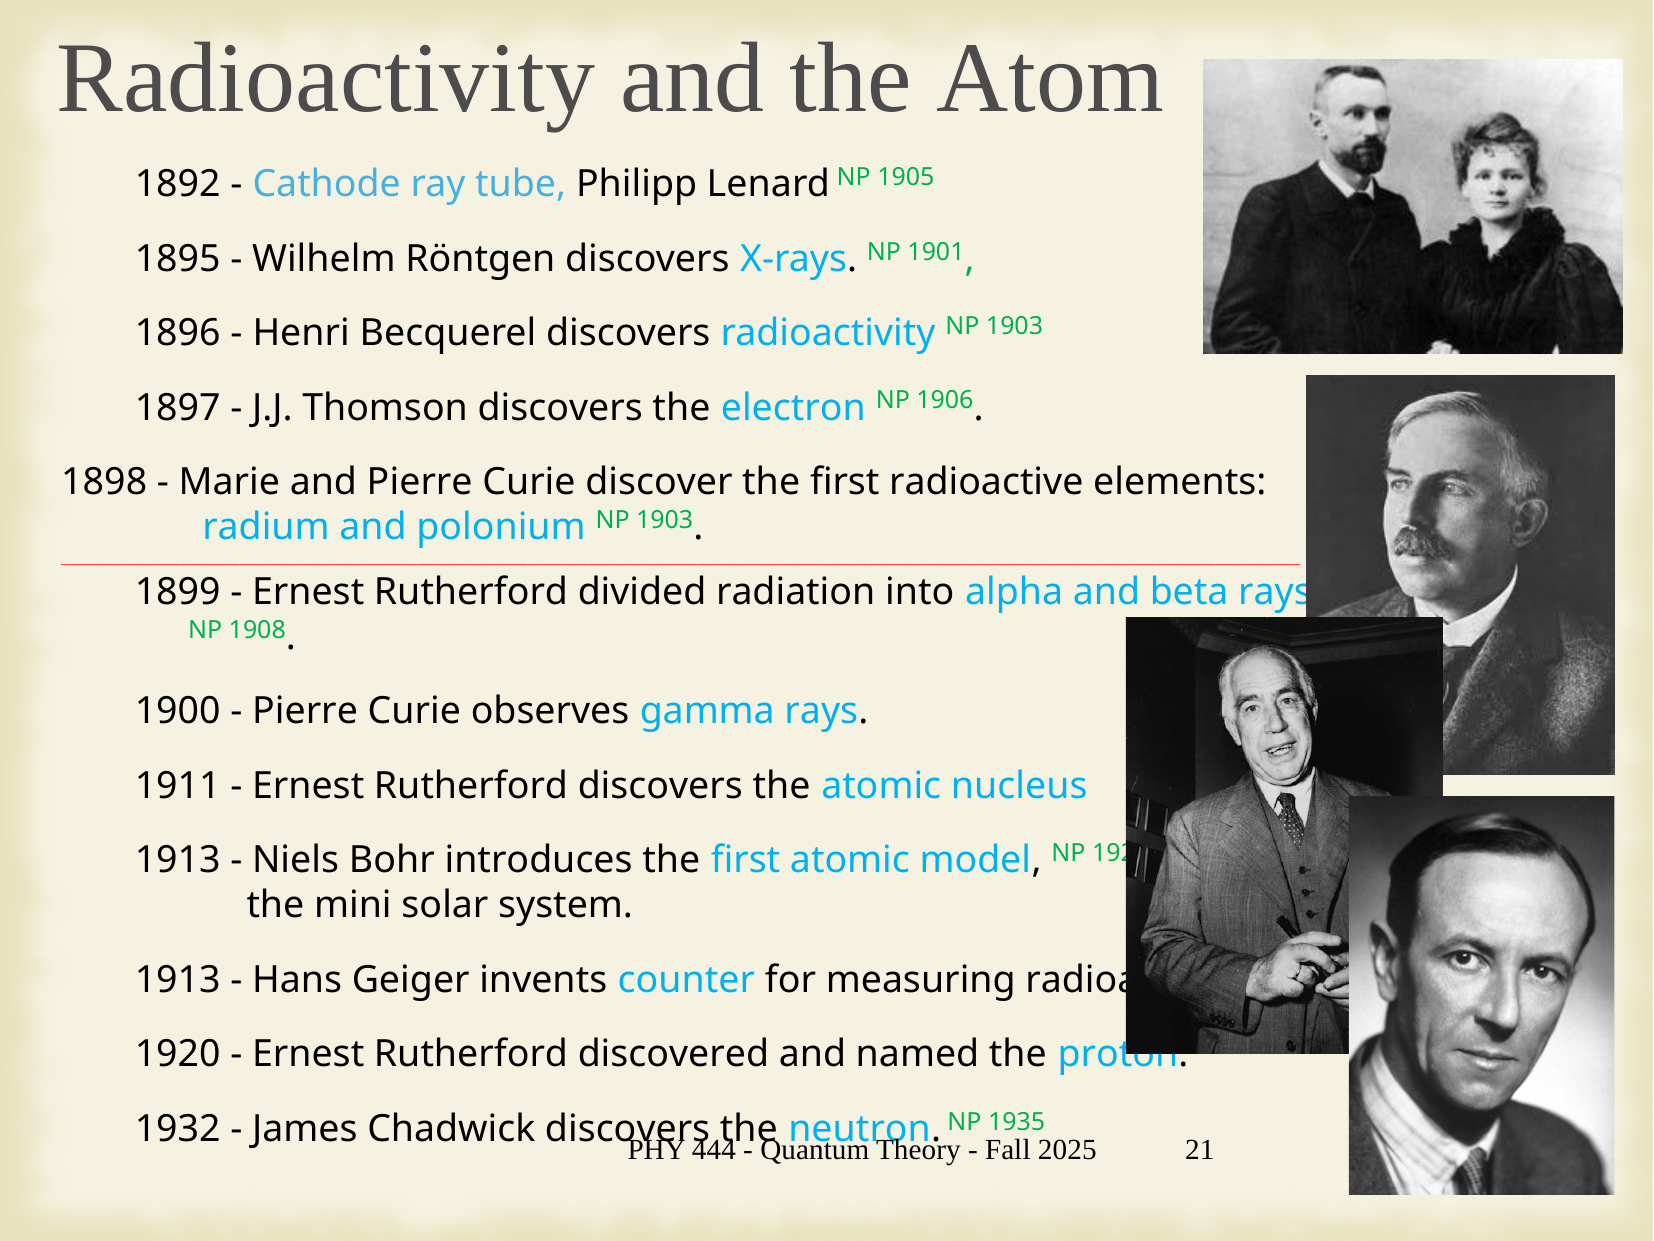

# Radioactivity and the Atom
1892 - Cathode ray tube, Philipp Lenard NP 1905
1895 - Wilhelm Röntgen discovers X-rays. NP 1901,
1896 - Henri Becquerel discovers radioactivity NP 1903
1897 - J.J. Thomson discovers the electron NP 1906.
1898 - Marie and Pierre Curie discover the first radioactive elements:
 radium and polonium NP 1903.
__________________________________________________________________________________________________________________________________________________
1899 - Ernest Rutherford divided radiation into alpha and beta rays NP 1908.
1900 - Pierre Curie observes gamma rays.
1911 - Ernest Rutherford discovers the atomic nucleus
1913 - Niels Bohr introduces the first atomic model, NP 1922
 the mini solar system.
1913 - Hans Geiger invents counter for measuring radioactivity.
1920 - Ernest Rutherford discovered and named the proton.
1932 - James Chadwick discovers the neutron. NP 1935
PHY 444 - Quantum Theory - Fall 2025